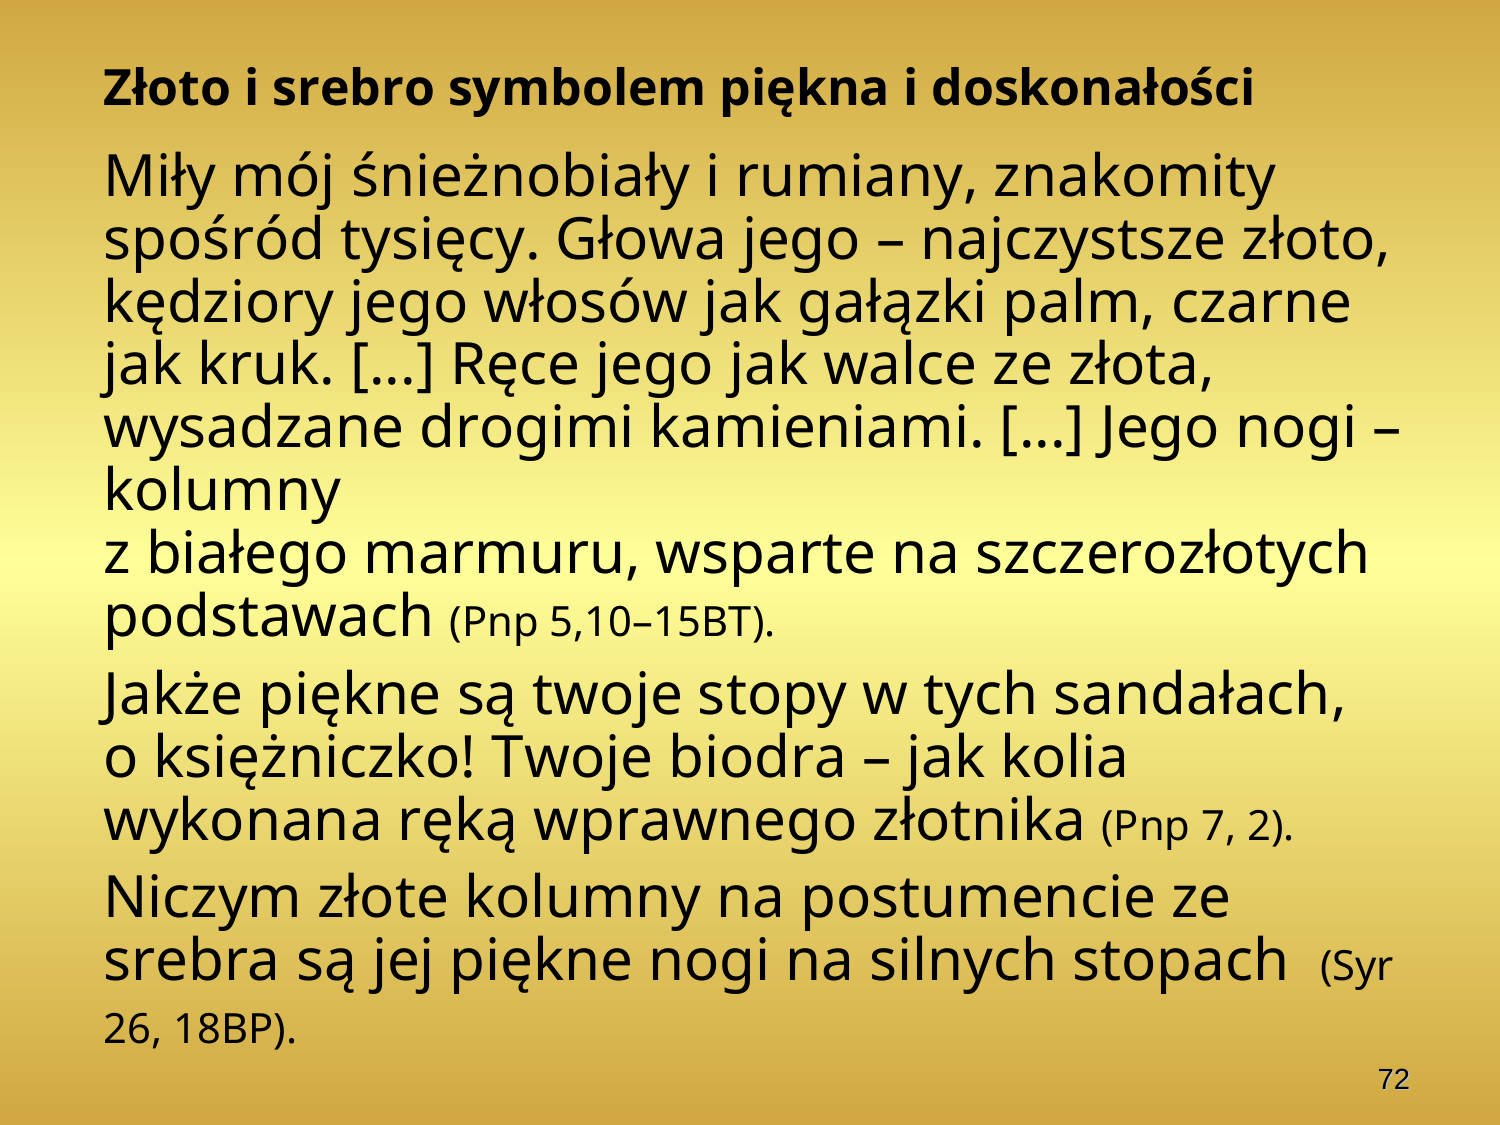

# Złoto i srebro symbolem piękna i doskonałości
Miły mój śnieżnobiały i rumiany, znakomity spośród tysięcy. Głowa jego – najczystsze złoto, kędziory jego włosów jak gałązki palm, czarne jak kruk. [...] Ręce jego jak walce ze złota, wysadzane drogimi kamieniami. [...] Jego nogi – kolumny
z białego marmuru, wsparte na szczerozłotych podstawach (Pnp 5,10–15BT).
Jakże piękne są twoje stopy w tych sandałach,
o księżniczko! Twoje biodra – jak kolia wykonana ręką wprawnego złotnika (Pnp 7, 2).
Niczym złote kolumny na postumencie ze srebra są jej piękne nogi na silnych stopach (Syr 26, 18BP).